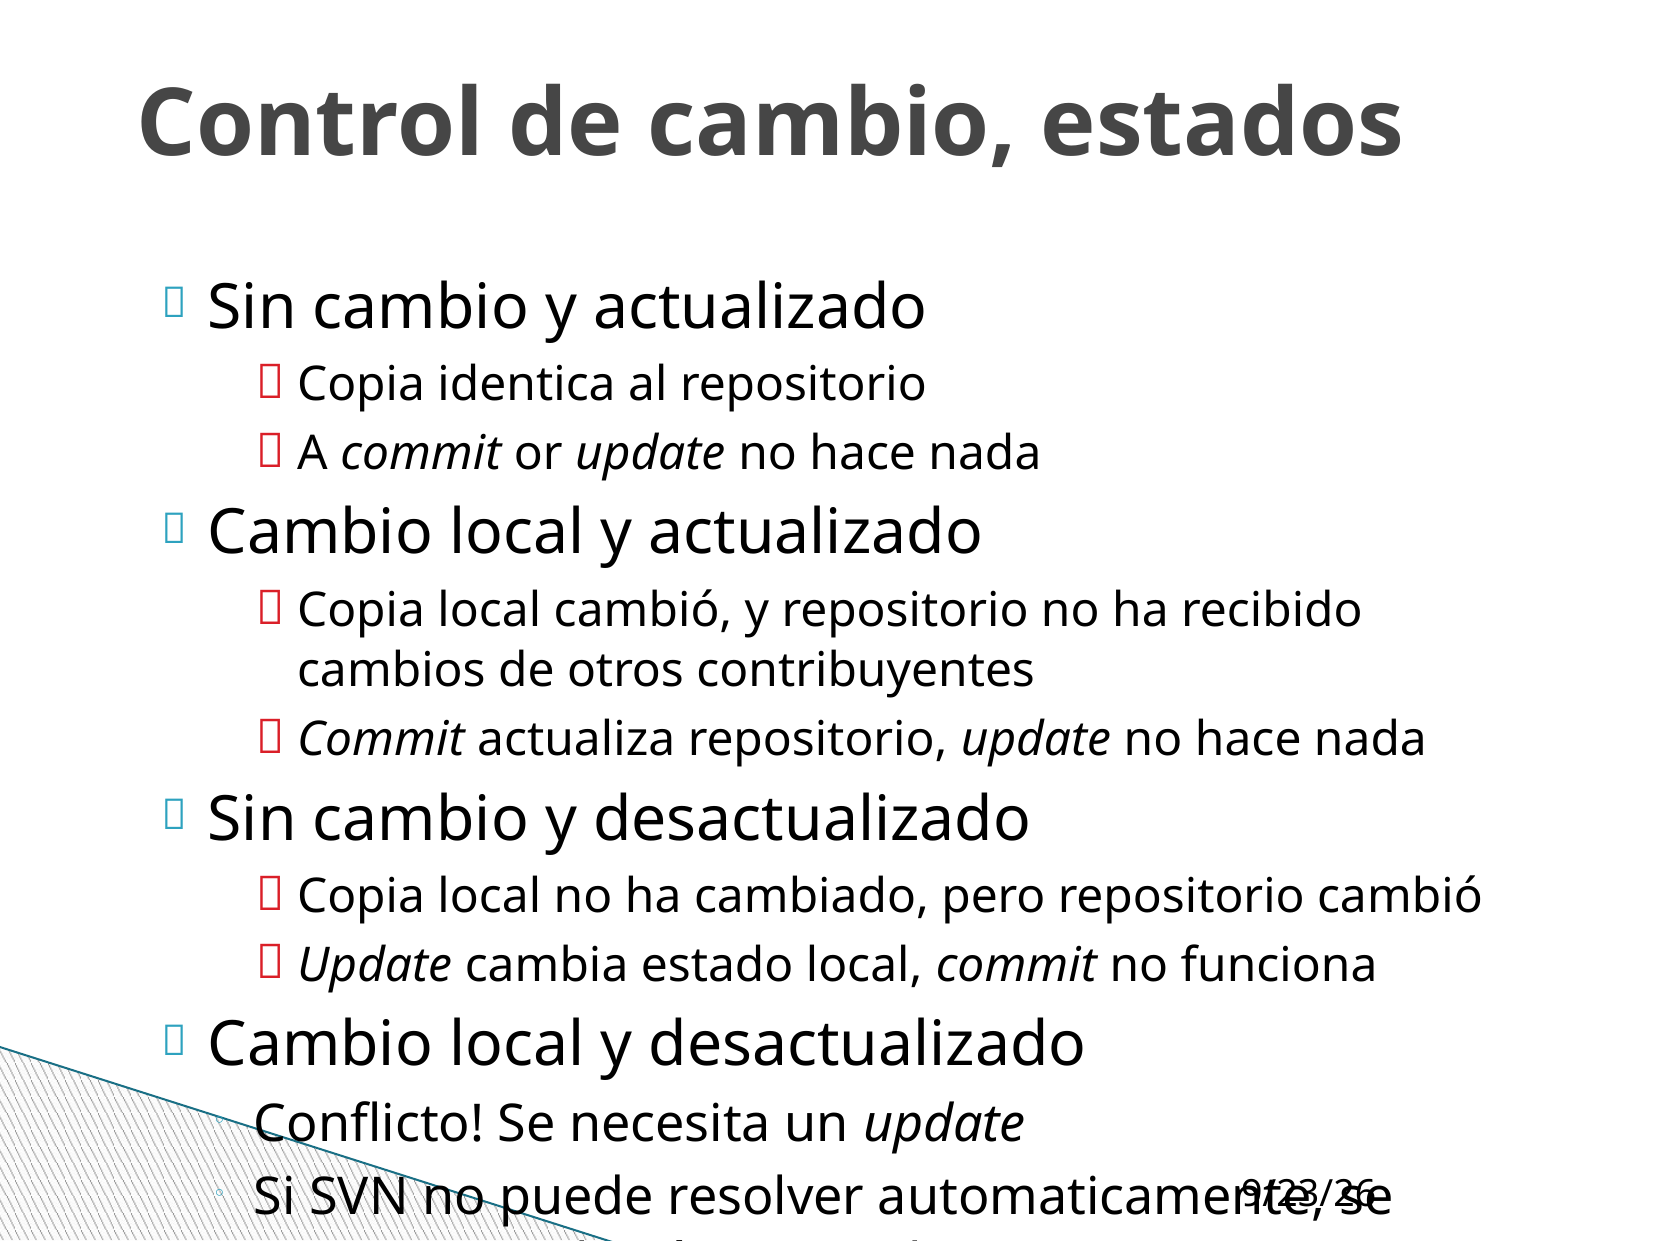

Control de cambio, estados
# Sin cambio y actualizado
Copia identica al repositorio
A commit or update no hace nada
Cambio local y actualizado
Copia local cambió, y repositorio no ha recibido cambios de otros contribuyentes
Commit actualiza repositorio, update no hace nada
Sin cambio y desactualizado
Copia local no ha cambiado, pero repositorio cambió
Update cambia estado local, commit no funciona
Cambio local y desactualizado
Conflicto! Se necesita un update
Si SVN no puede resolver automaticamente, se necesita resolución manual